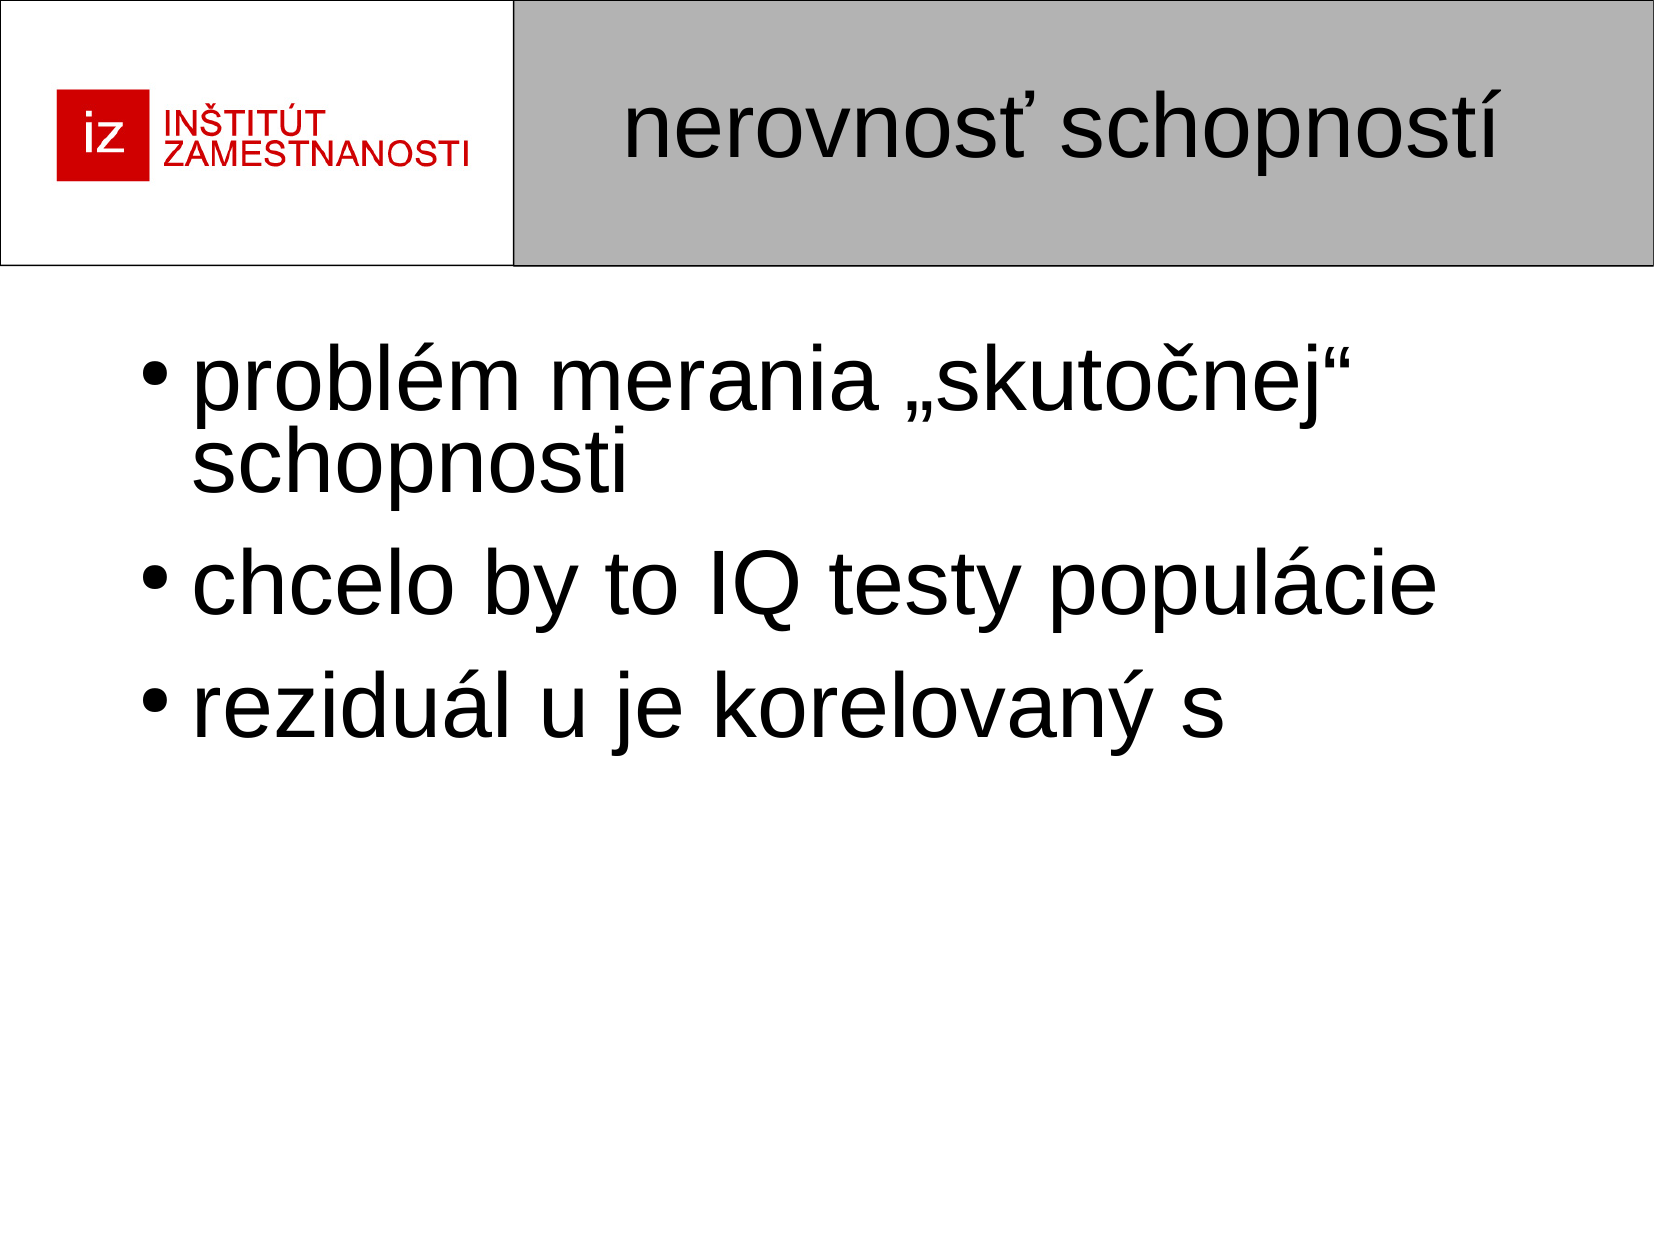

# nerovnosť schopností
problém merania „skutočnej“ schopnosti
chcelo by to IQ testy populácie
reziduál u je korelovaný s